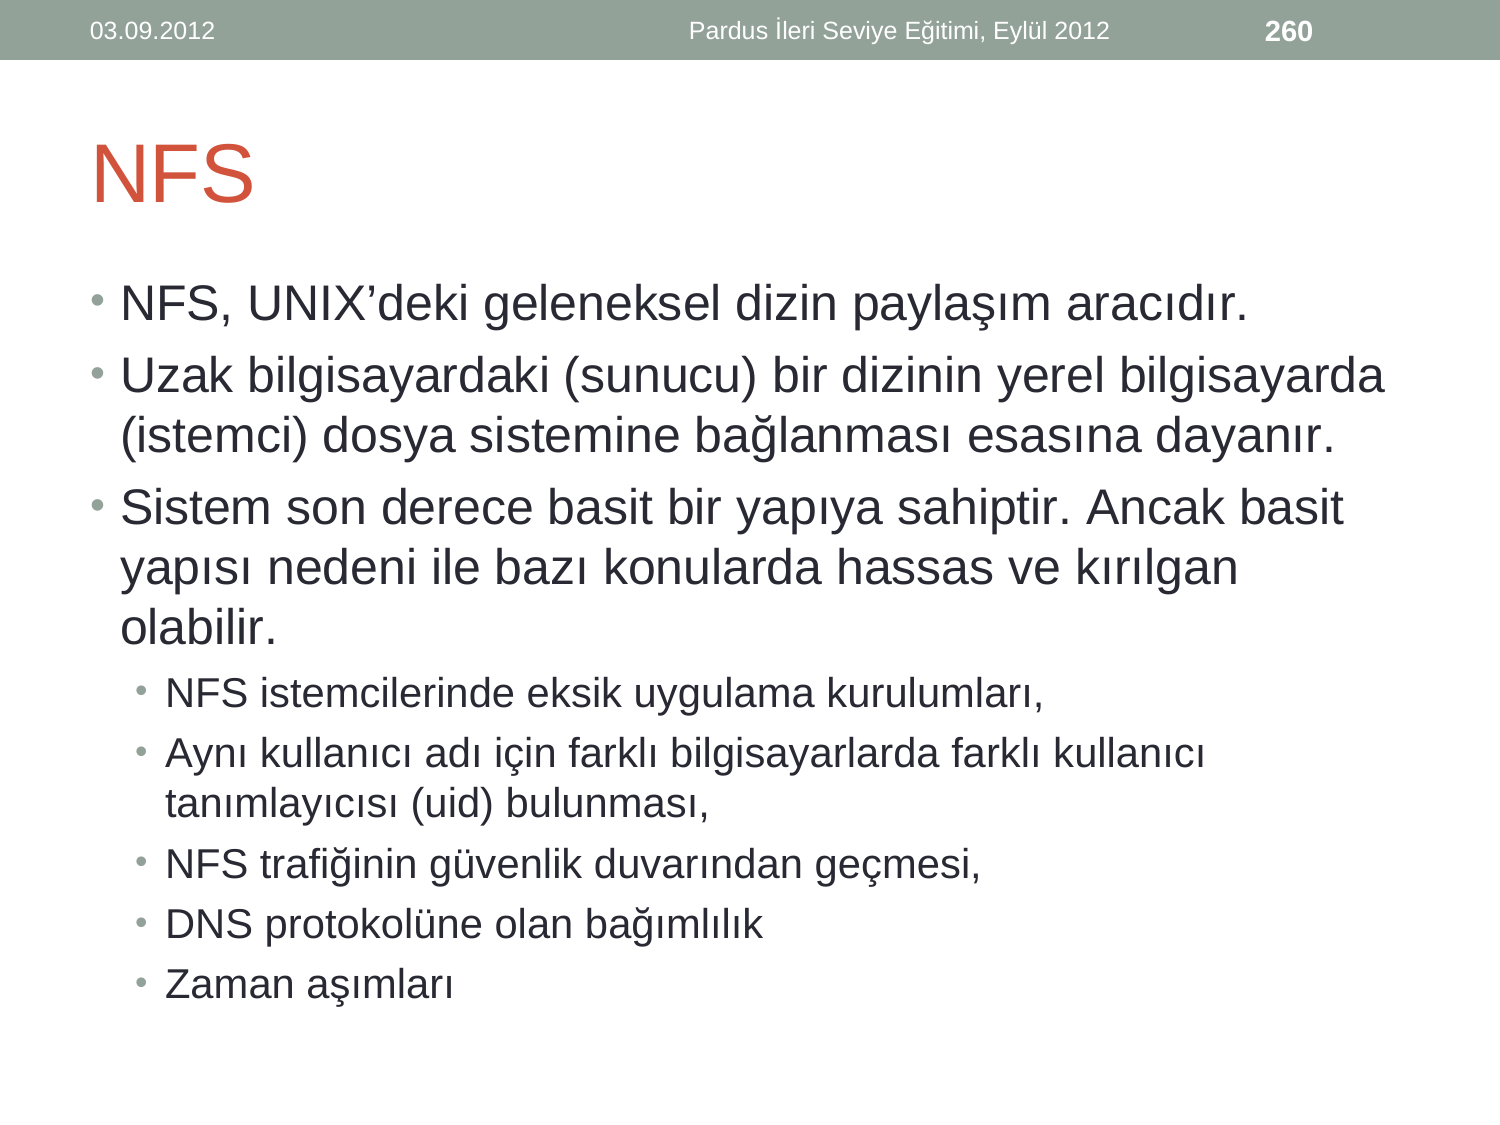

03.09.2012
Pardus İleri Seviye Eğitimi, Eylül 2012
# NFS
NFS, UNIX’deki geleneksel dizin paylaşım aracıdır.
Uzak bilgisayardaki (sunucu) bir dizinin yerel bilgisayarda (istemci) dosya sistemine bağlanması esasına dayanır.
Sistem son derece basit bir yapıya sahiptir. Ancak basit yapısı nedeni ile bazı konularda hassas ve kırılgan olabilir.
NFS istemcilerinde eksik uygulama kurulumları,
Aynı kullanıcı adı için farklı bilgisayarlarda farklı kullanıcı tanımlayıcısı (uid) bulunması,
NFS trafiğinin güvenlik duvarından geçmesi,
DNS protokolüne olan bağımlılık
Zaman aşımları